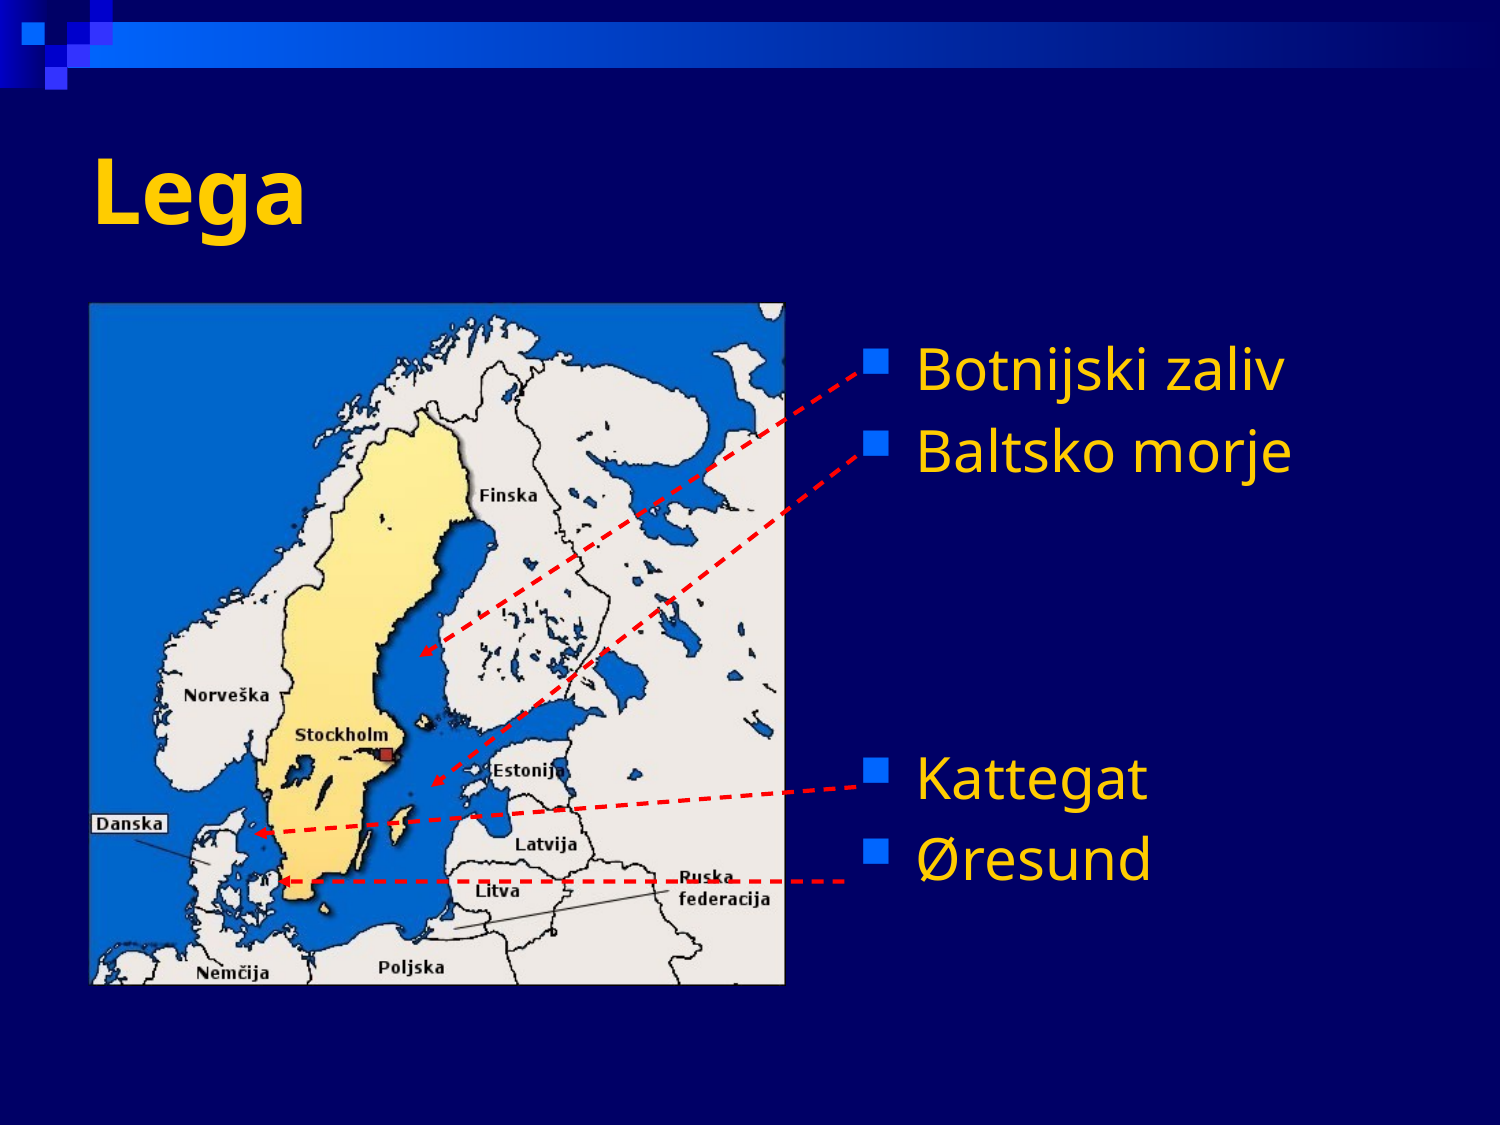

# Lega
Botnijski zaliv
Baltsko morje
Kattegat
Øresund